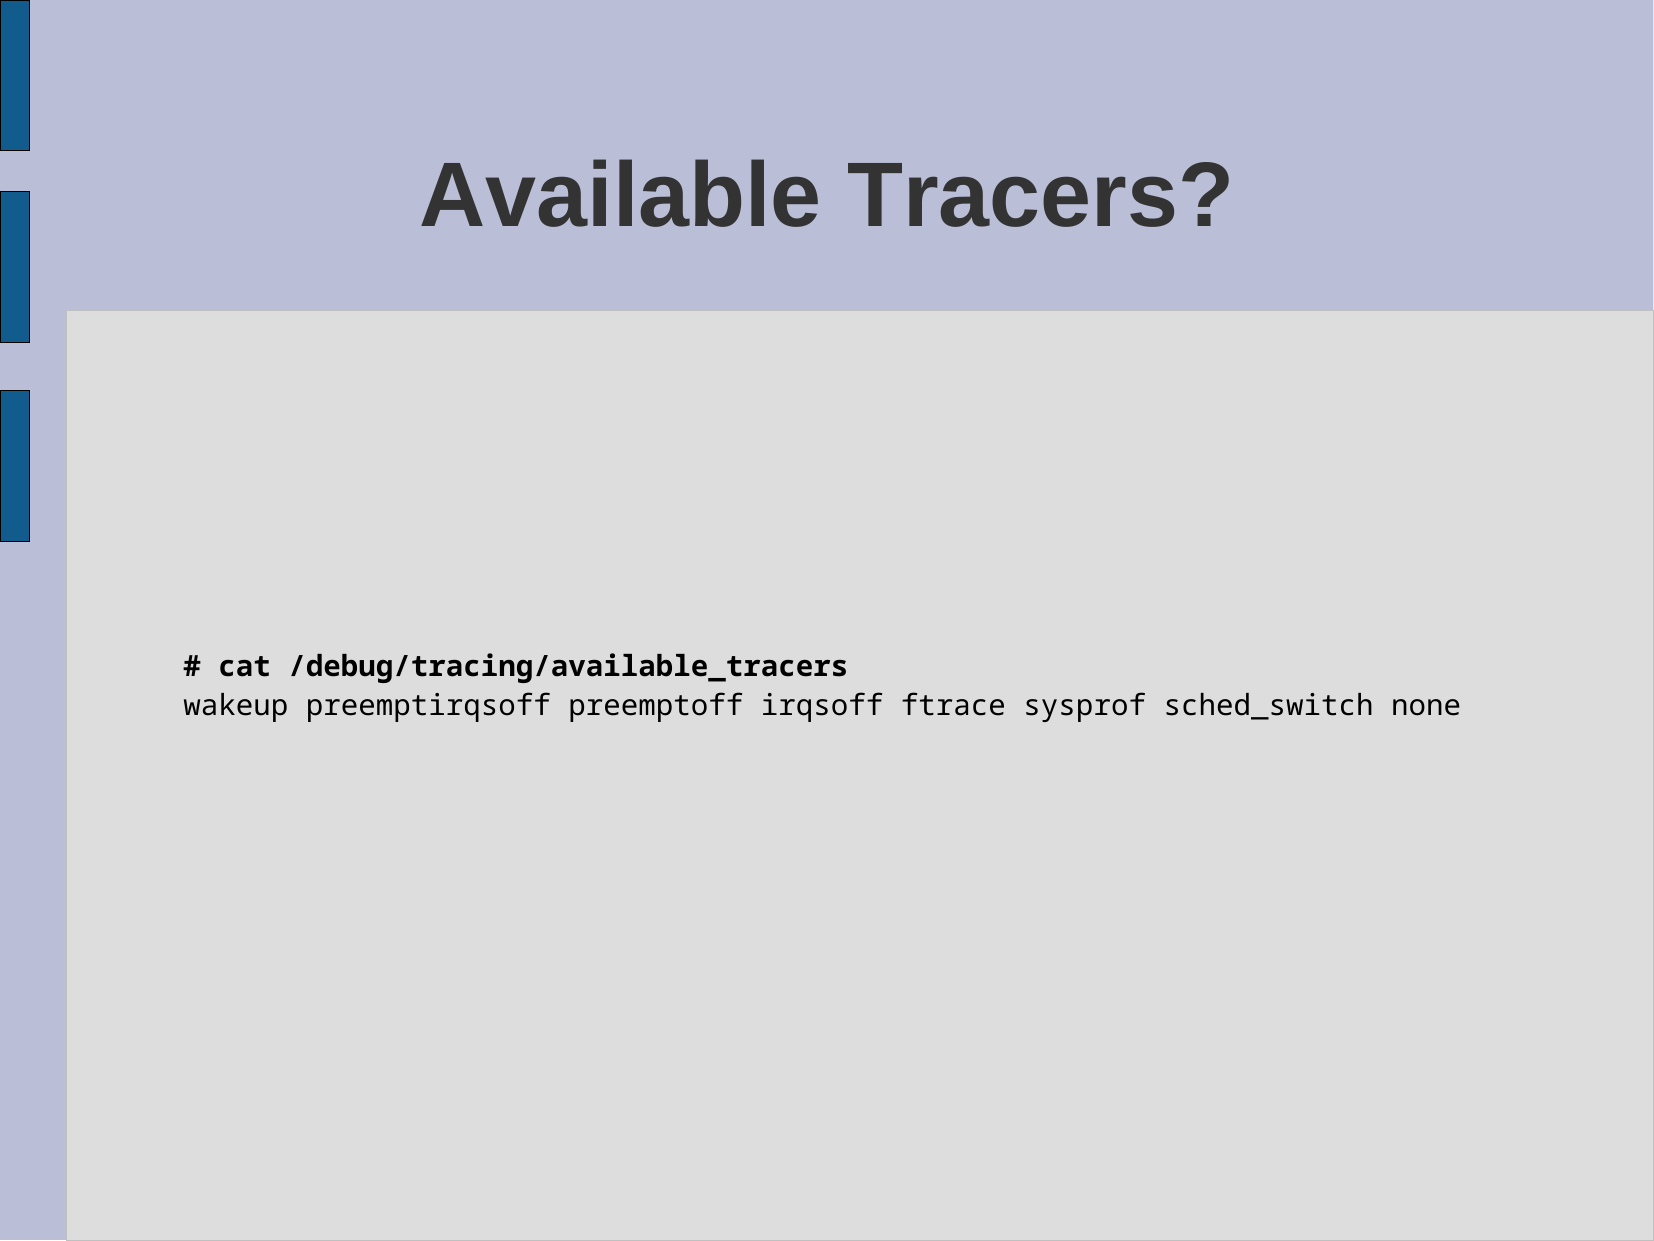

# Available Tracers?
# cat /debug/tracing/available_tracers
wakeup preemptirqsoff preemptoff irqsoff ftrace sysprof sched_switch none